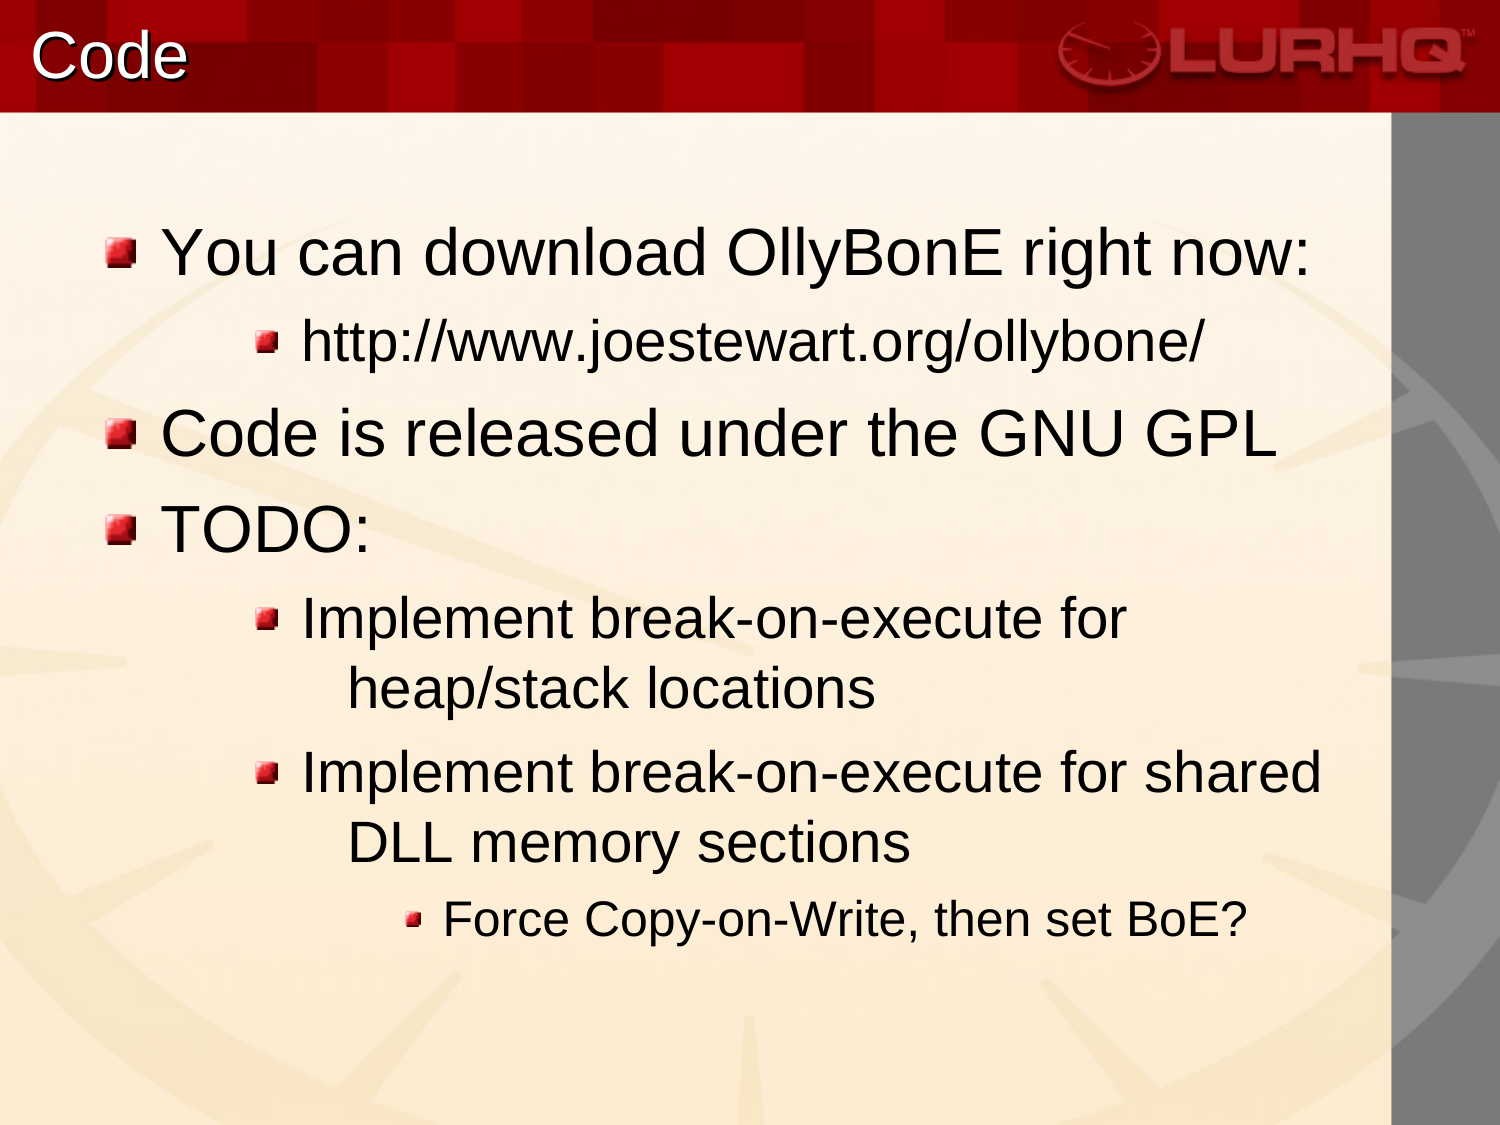

# Code
You can download OllyBonE right now:
http://www.joestewart.org/ollybone/
Code is released under the GNU GPL
TODO:
Implement break-on-execute for heap/stack locations
Implement break-on-execute for shared DLL memory sections
Force Copy-on-Write, then set BoE?